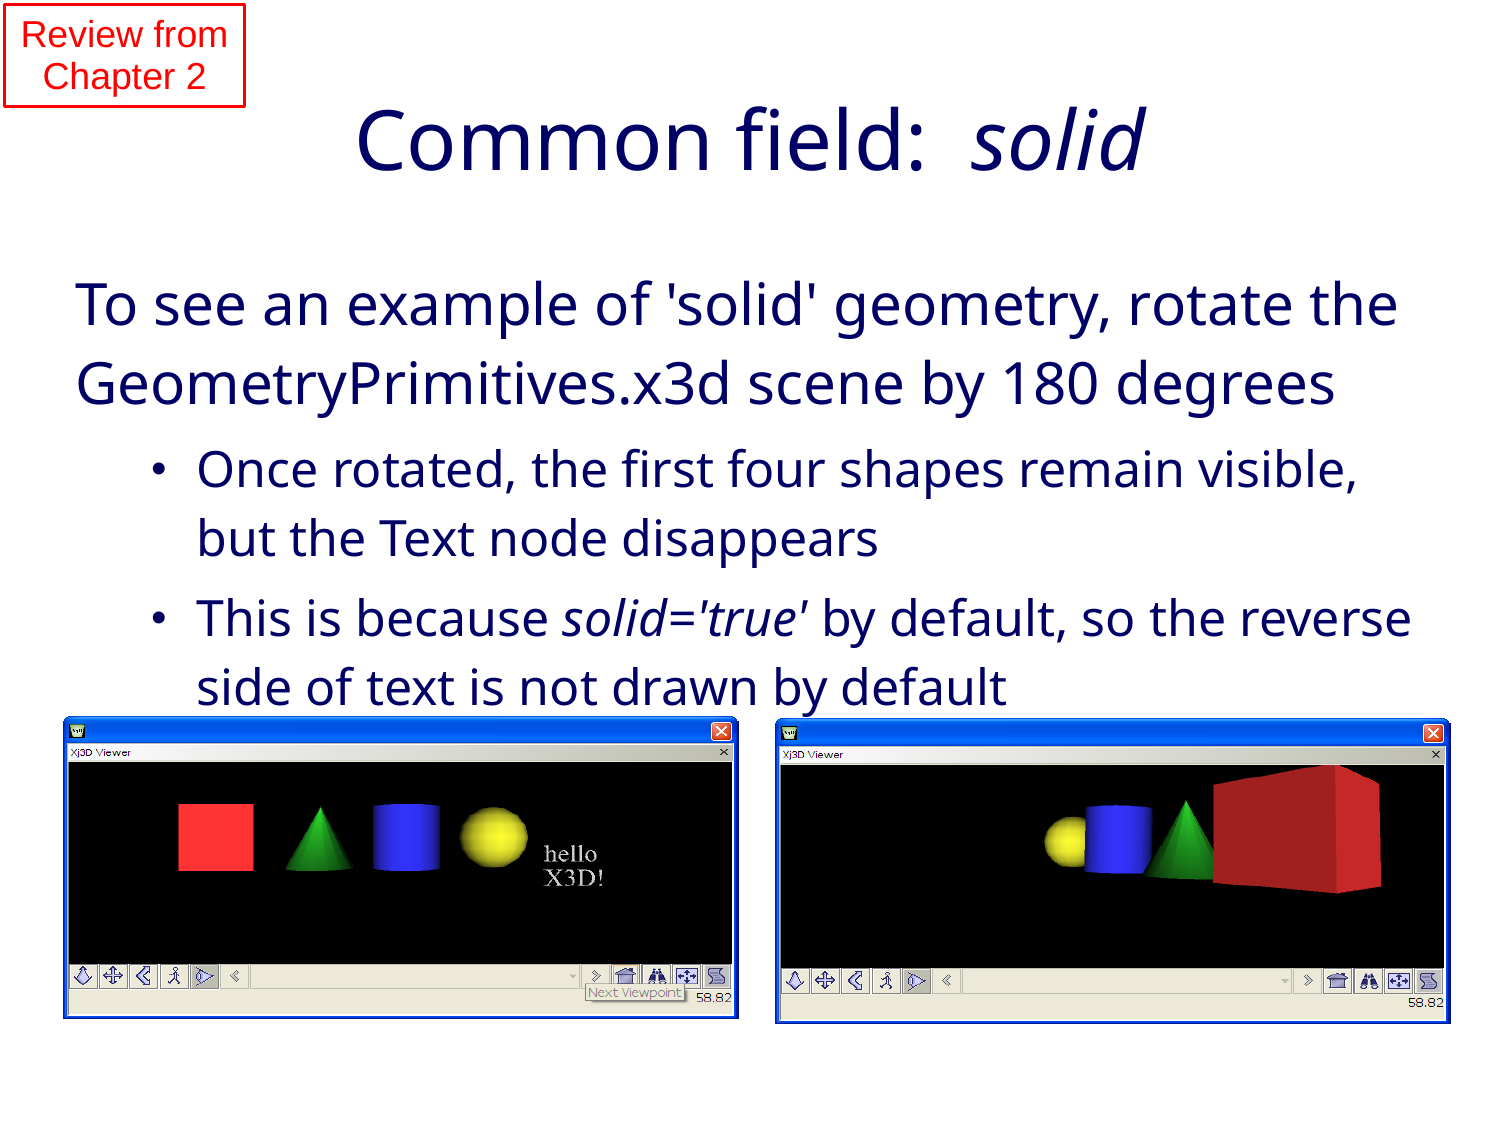

Review from
Chapter 2
# Common field: solid
To see an example of 'solid' geometry, rotate the GeometryPrimitives.x3d scene by 180 degrees
Once rotated, the first four shapes remain visible, but the Text node disappears
This is because solid='true' by default, so the reverse side of text is not drawn by default